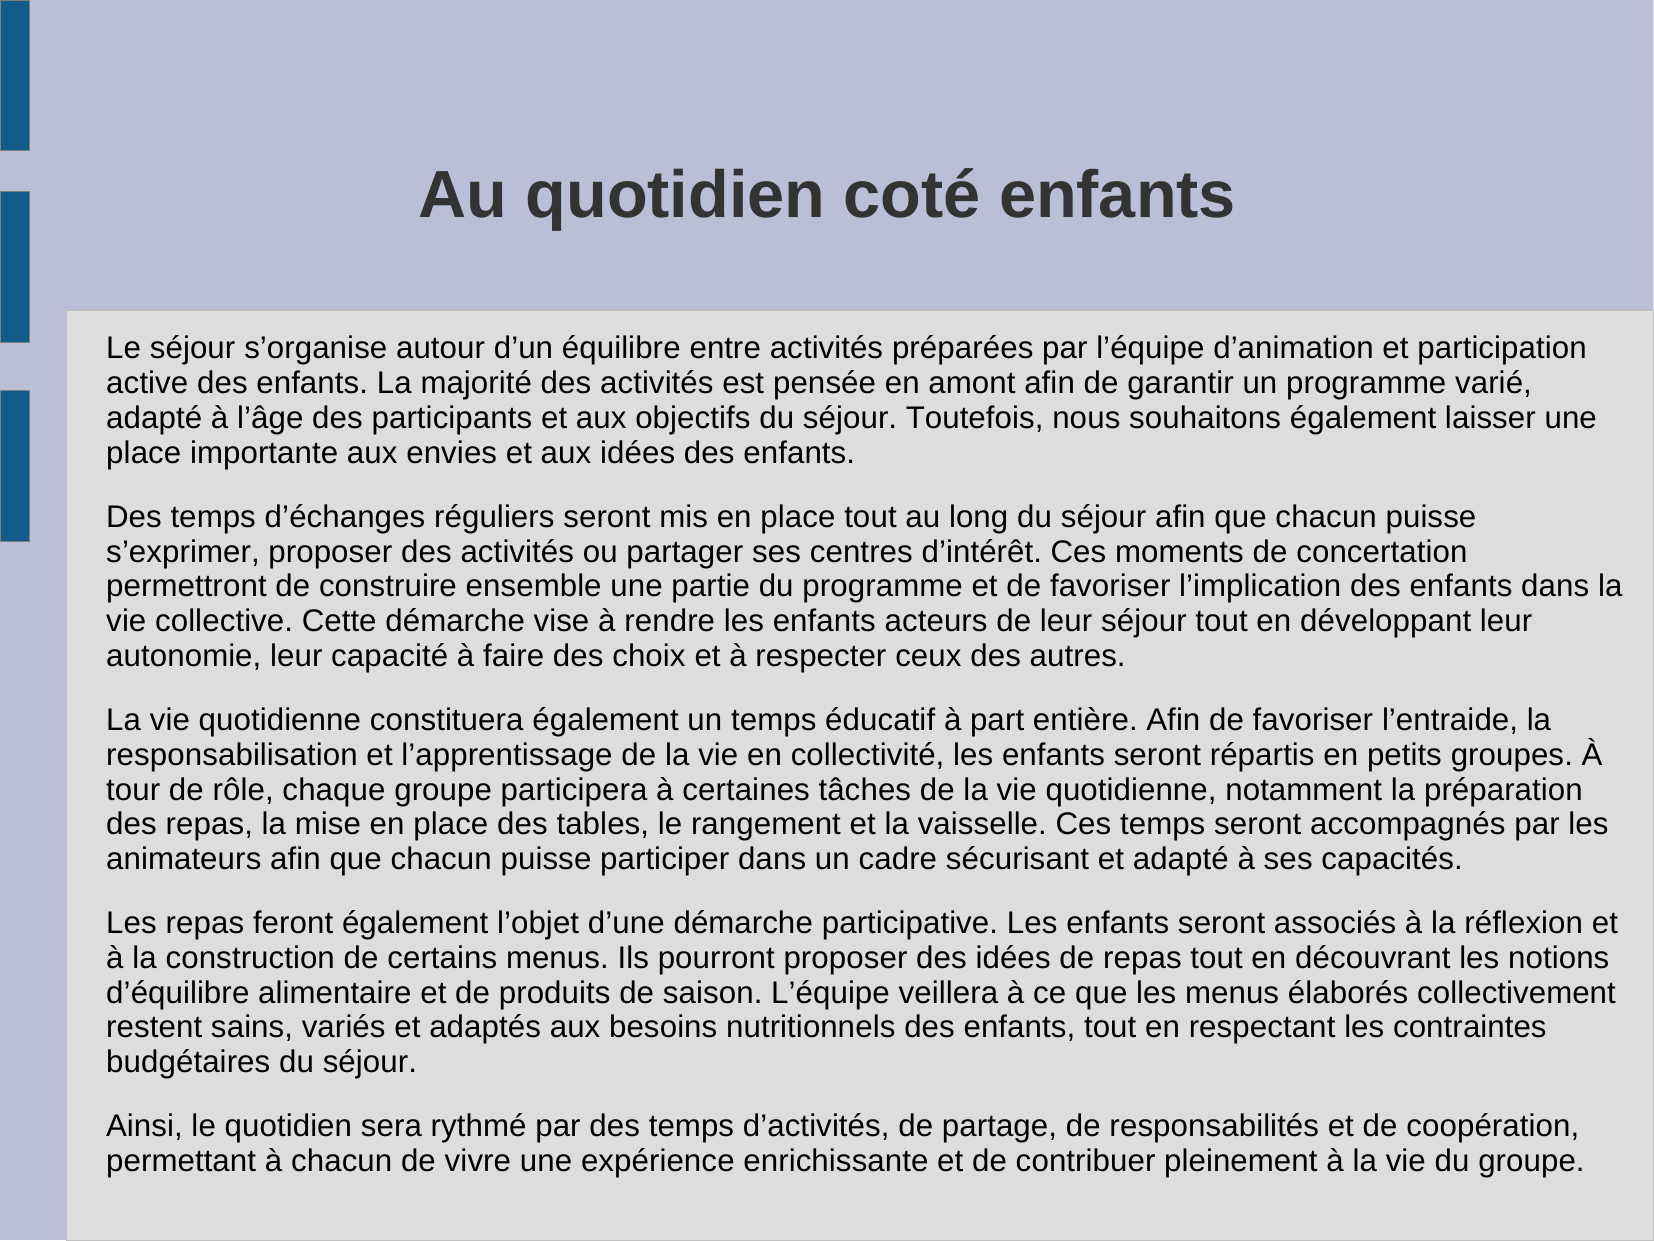

# Au quotidien coté enfants
Le séjour s’organise autour d’un équilibre entre activités préparées par l’équipe d’animation et participation active des enfants. La majorité des activités est pensée en amont afin de garantir un programme varié, adapté à l’âge des participants et aux objectifs du séjour. Toutefois, nous souhaitons également laisser une place importante aux envies et aux idées des enfants.
Des temps d’échanges réguliers seront mis en place tout au long du séjour afin que chacun puisse s’exprimer, proposer des activités ou partager ses centres d’intérêt. Ces moments de concertation permettront de construire ensemble une partie du programme et de favoriser l’implication des enfants dans la vie collective. Cette démarche vise à rendre les enfants acteurs de leur séjour tout en développant leur autonomie, leur capacité à faire des choix et à respecter ceux des autres.
La vie quotidienne constituera également un temps éducatif à part entière. Afin de favoriser l’entraide, la responsabilisation et l’apprentissage de la vie en collectivité, les enfants seront répartis en petits groupes. À tour de rôle, chaque groupe participera à certaines tâches de la vie quotidienne, notamment la préparation des repas, la mise en place des tables, le rangement et la vaisselle. Ces temps seront accompagnés par les animateurs afin que chacun puisse participer dans un cadre sécurisant et adapté à ses capacités.
Les repas feront également l’objet d’une démarche participative. Les enfants seront associés à la réflexion et à la construction de certains menus. Ils pourront proposer des idées de repas tout en découvrant les notions d’équilibre alimentaire et de produits de saison. L’équipe veillera à ce que les menus élaborés collectivement restent sains, variés et adaptés aux besoins nutritionnels des enfants, tout en respectant les contraintes budgétaires du séjour.
Ainsi, le quotidien sera rythmé par des temps d’activités, de partage, de responsabilités et de coopération, permettant à chacun de vivre une expérience enrichissante et de contribuer pleinement à la vie du groupe.